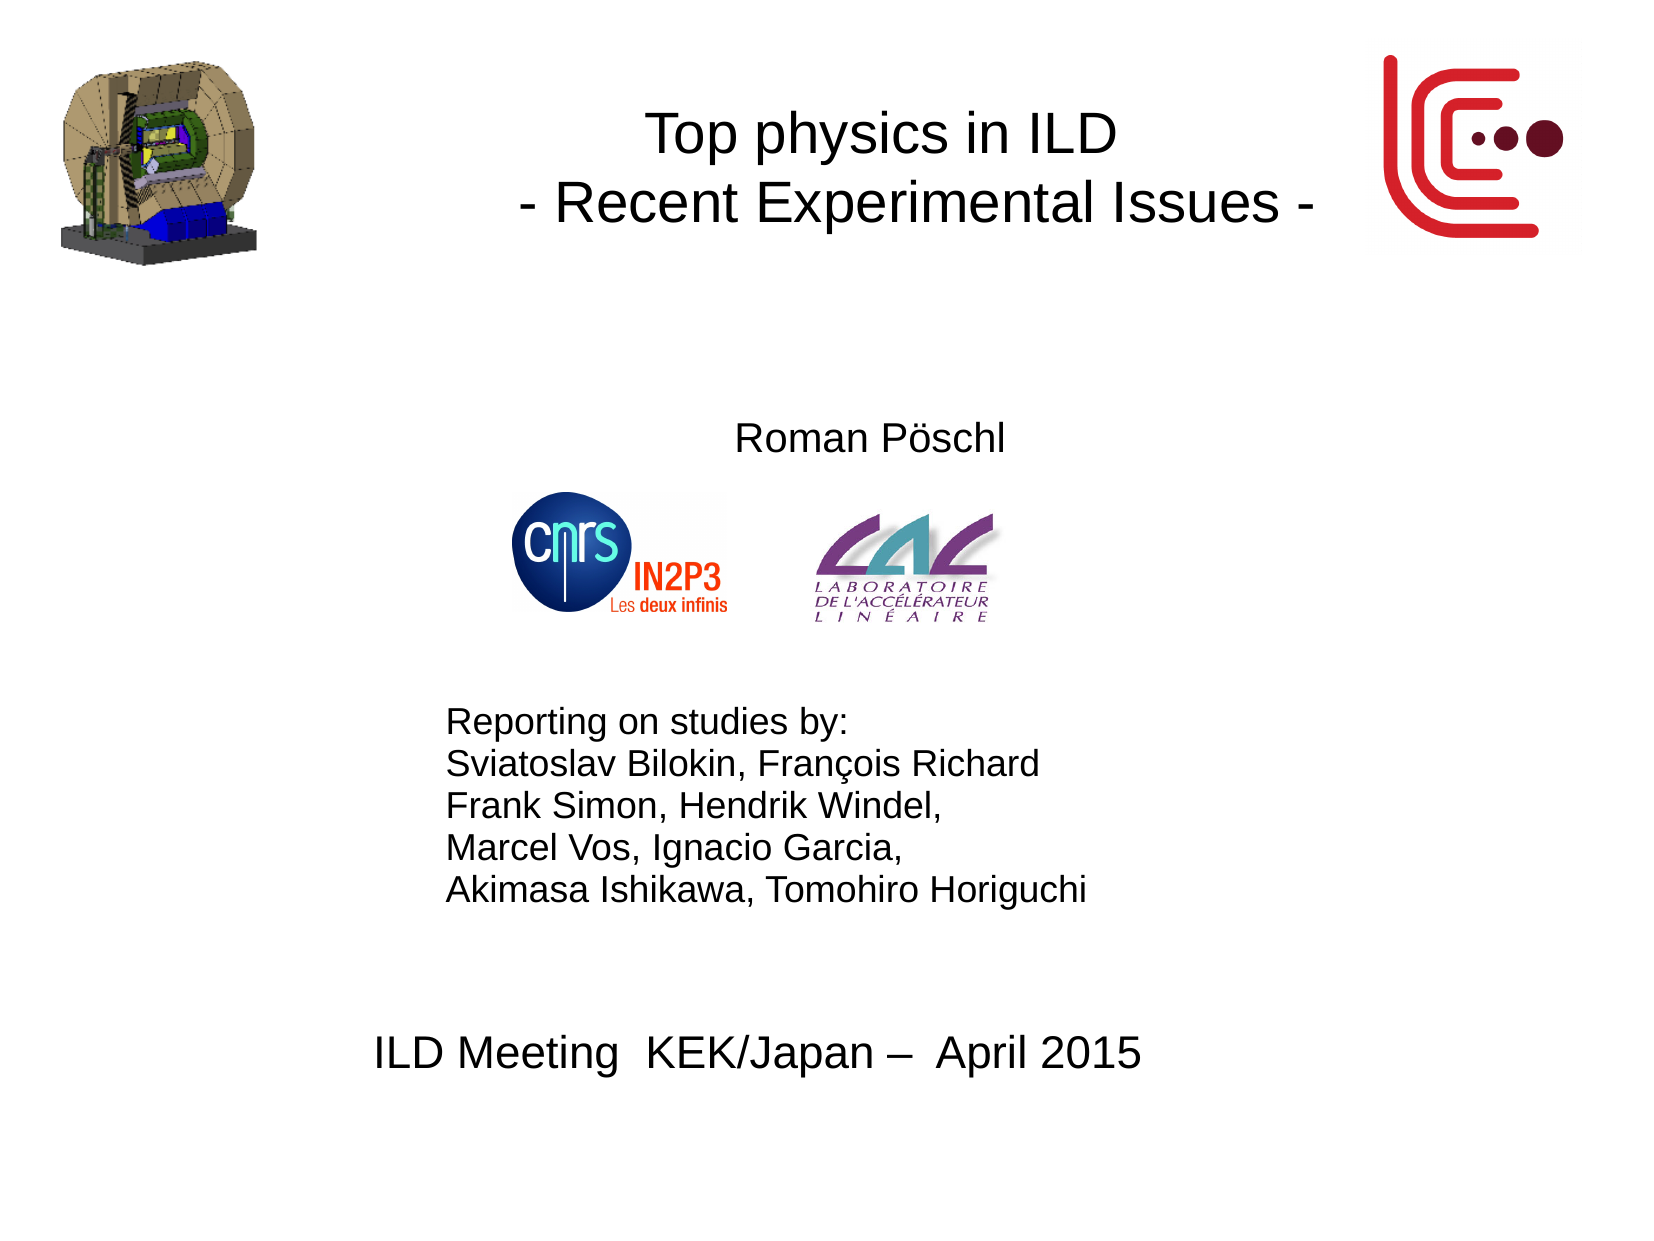

Top physics in ILD
- Recent Experimental Issues -
 Roman Pöschl
Reporting on studies by:
Sviatoslav Bilokin, François Richard
Frank Simon, Hendrik Windel,
Marcel Vos, Ignacio Garcia,
Akimasa Ishikawa, Tomohiro Horiguchi
 ILD Meeting KEK/Japan – April 2015